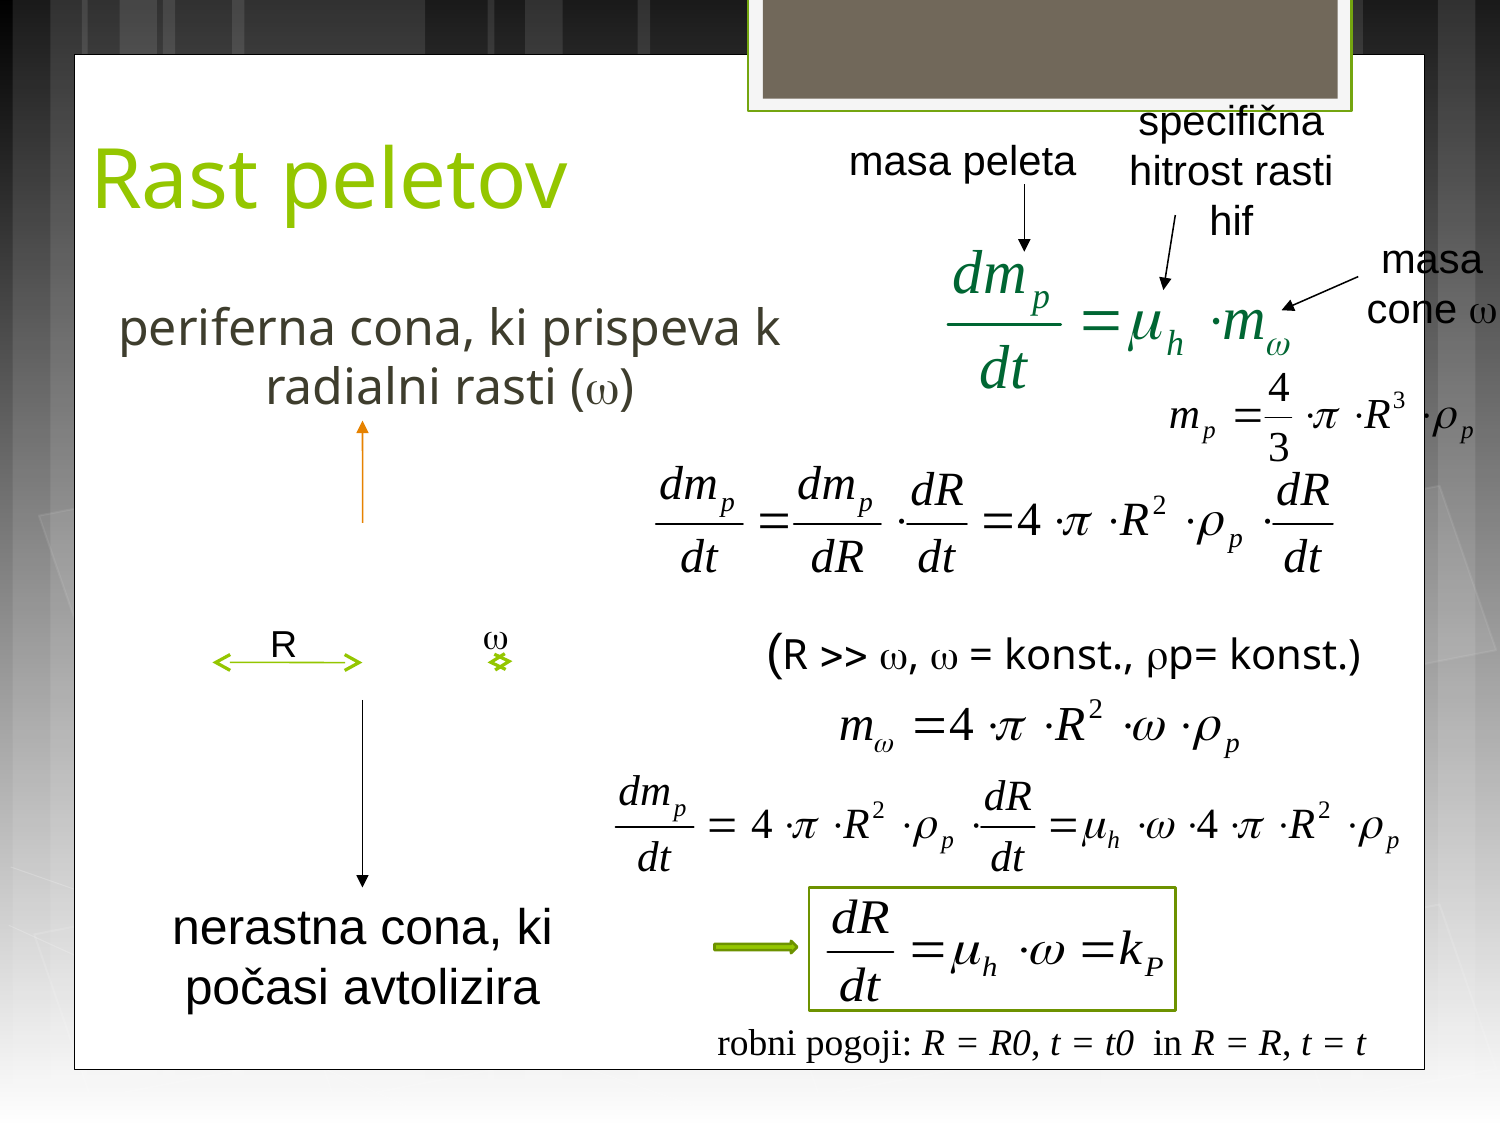

# Rast peletov
specifična hitrost rasti hif
masa peleta
masa cone 
periferna cona, ki prispeva k radialni rasti (w)

R
(R  ,  = konst., p= konst.)
nerastna cona, ki počasi avtolizira
robni pogoji: R = R0, t = t0 in R = R, t = t